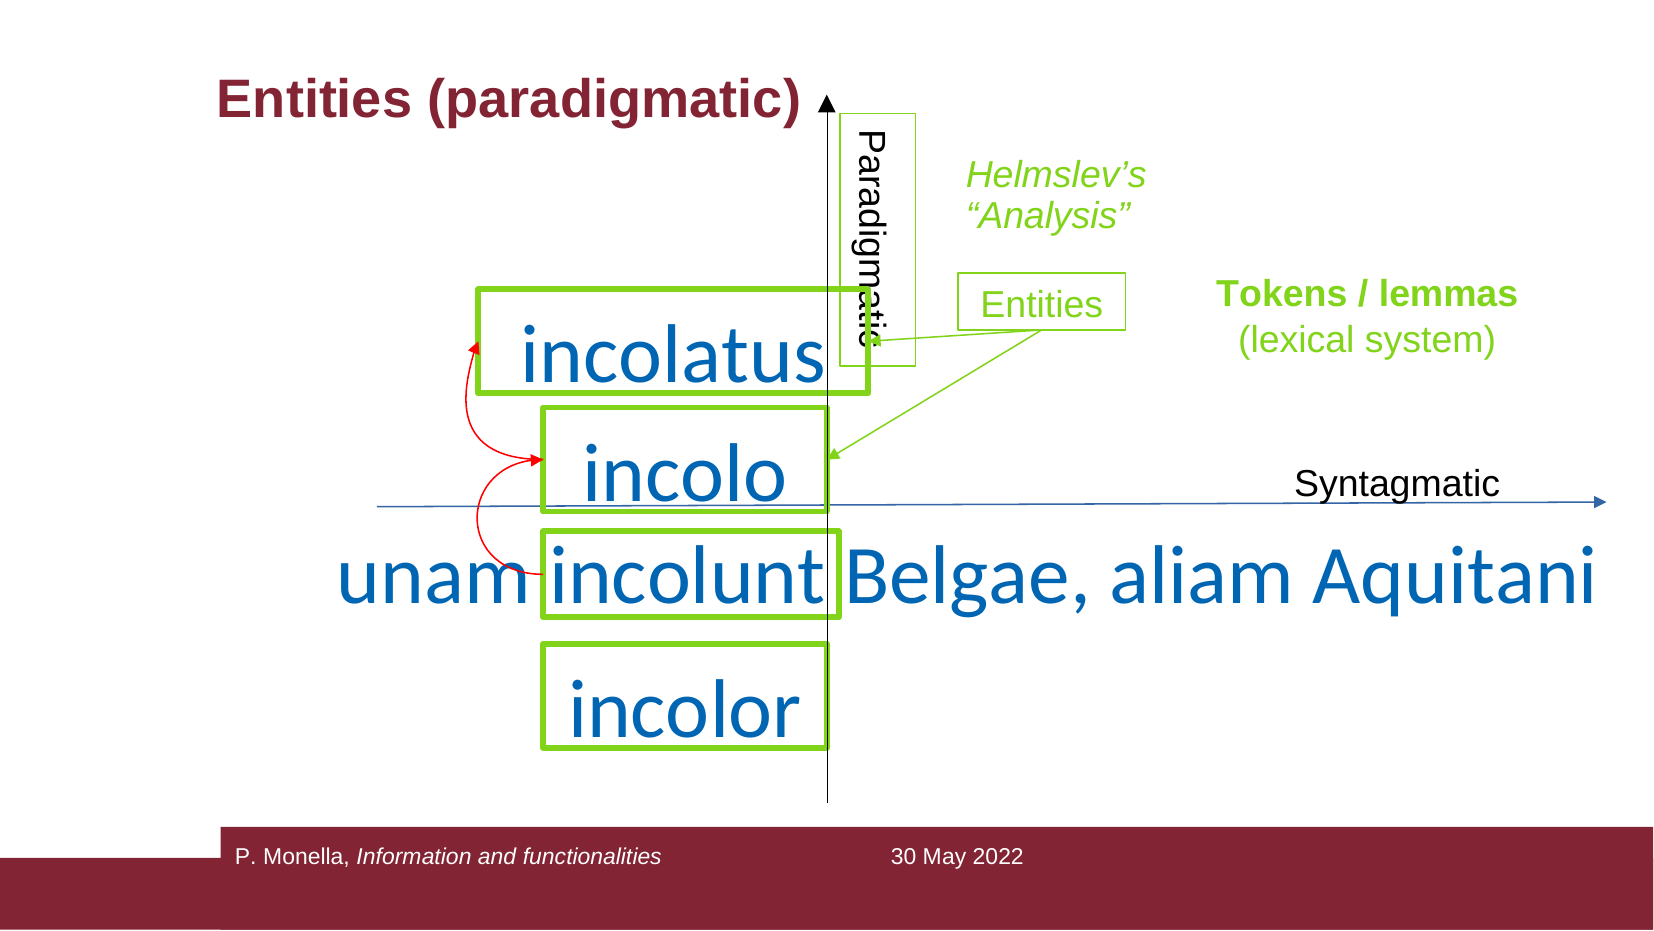

# Entities (paradigmatic)
Helmslev’s “Analysis”
Tokens / lemmas
(lexical system)
Entities
incolatus
 Paradigmatic
incolo
											Syntagmatic
unam incolunt Belgae, aliam Aquitani
incolor